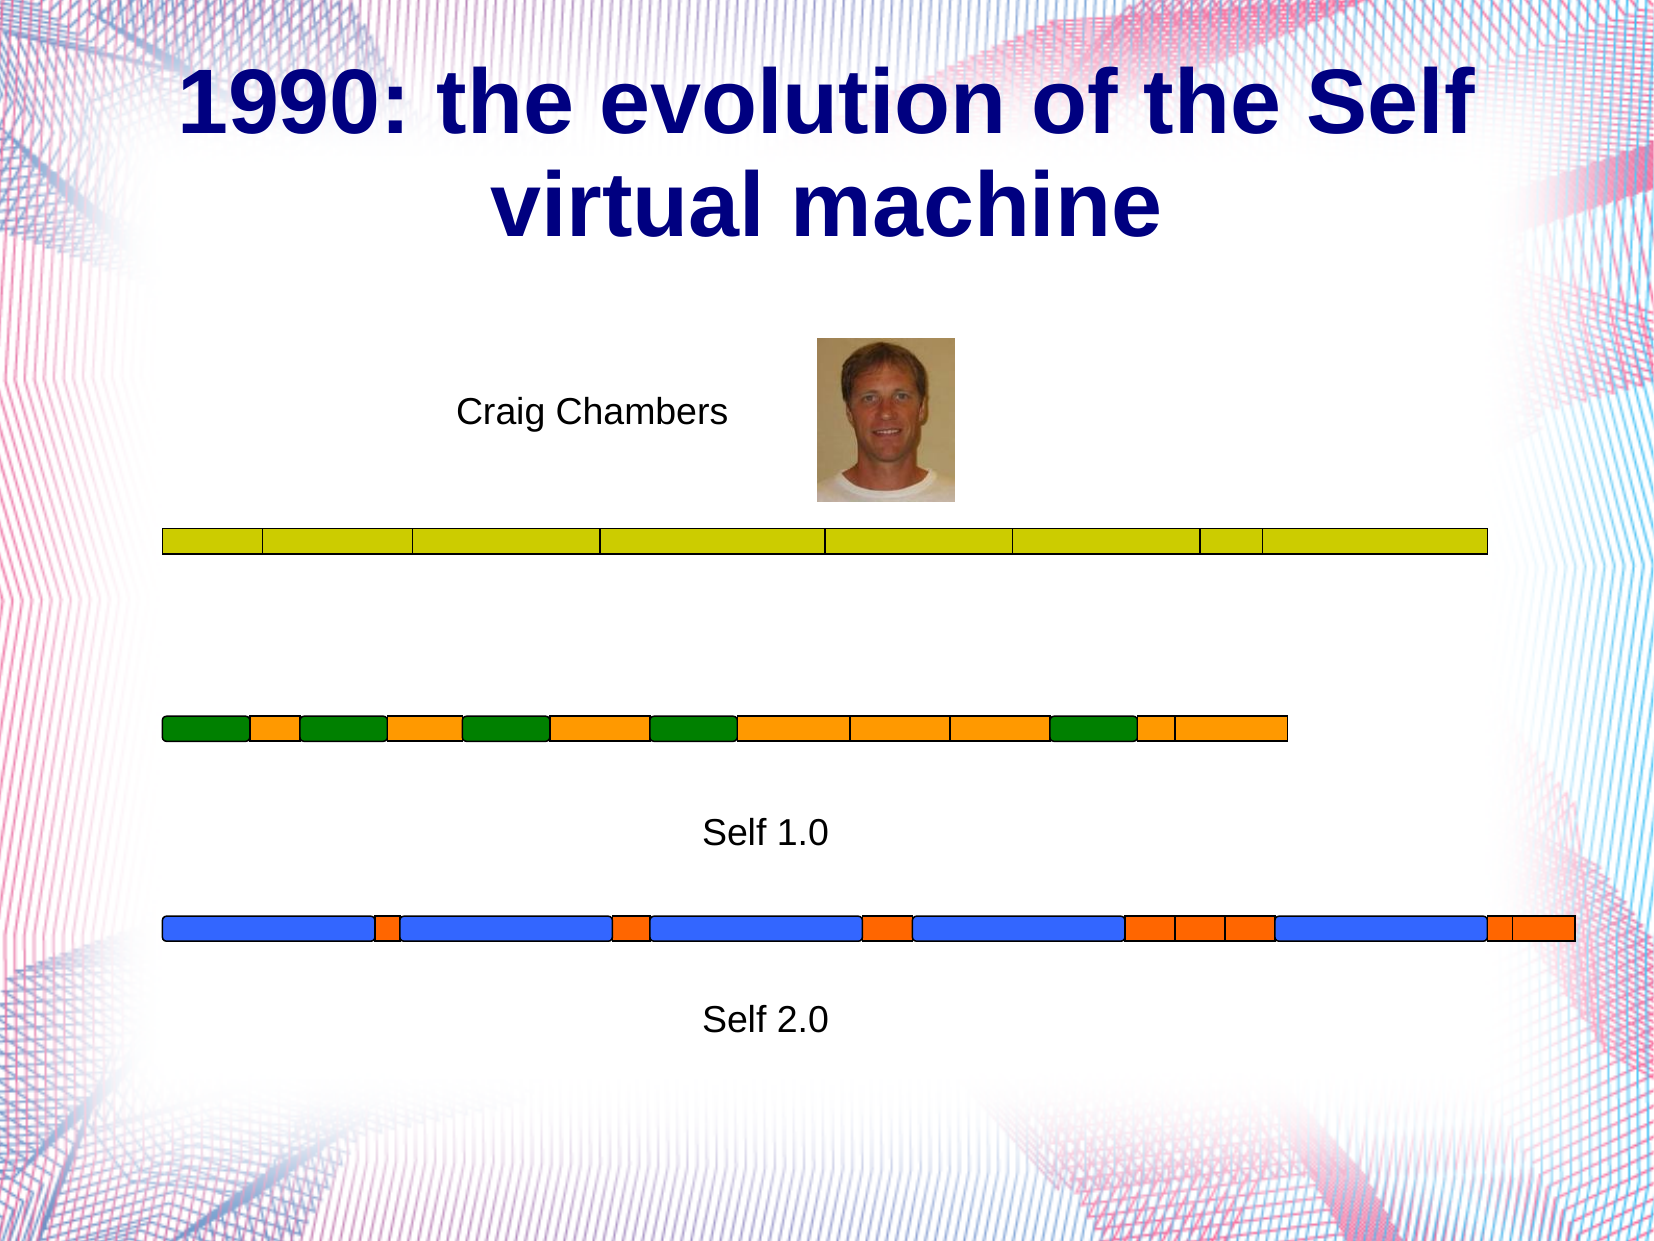

# 1990: the evolution of the Self virtual machine
Craig Chambers
Self 1.0
Self 2.0